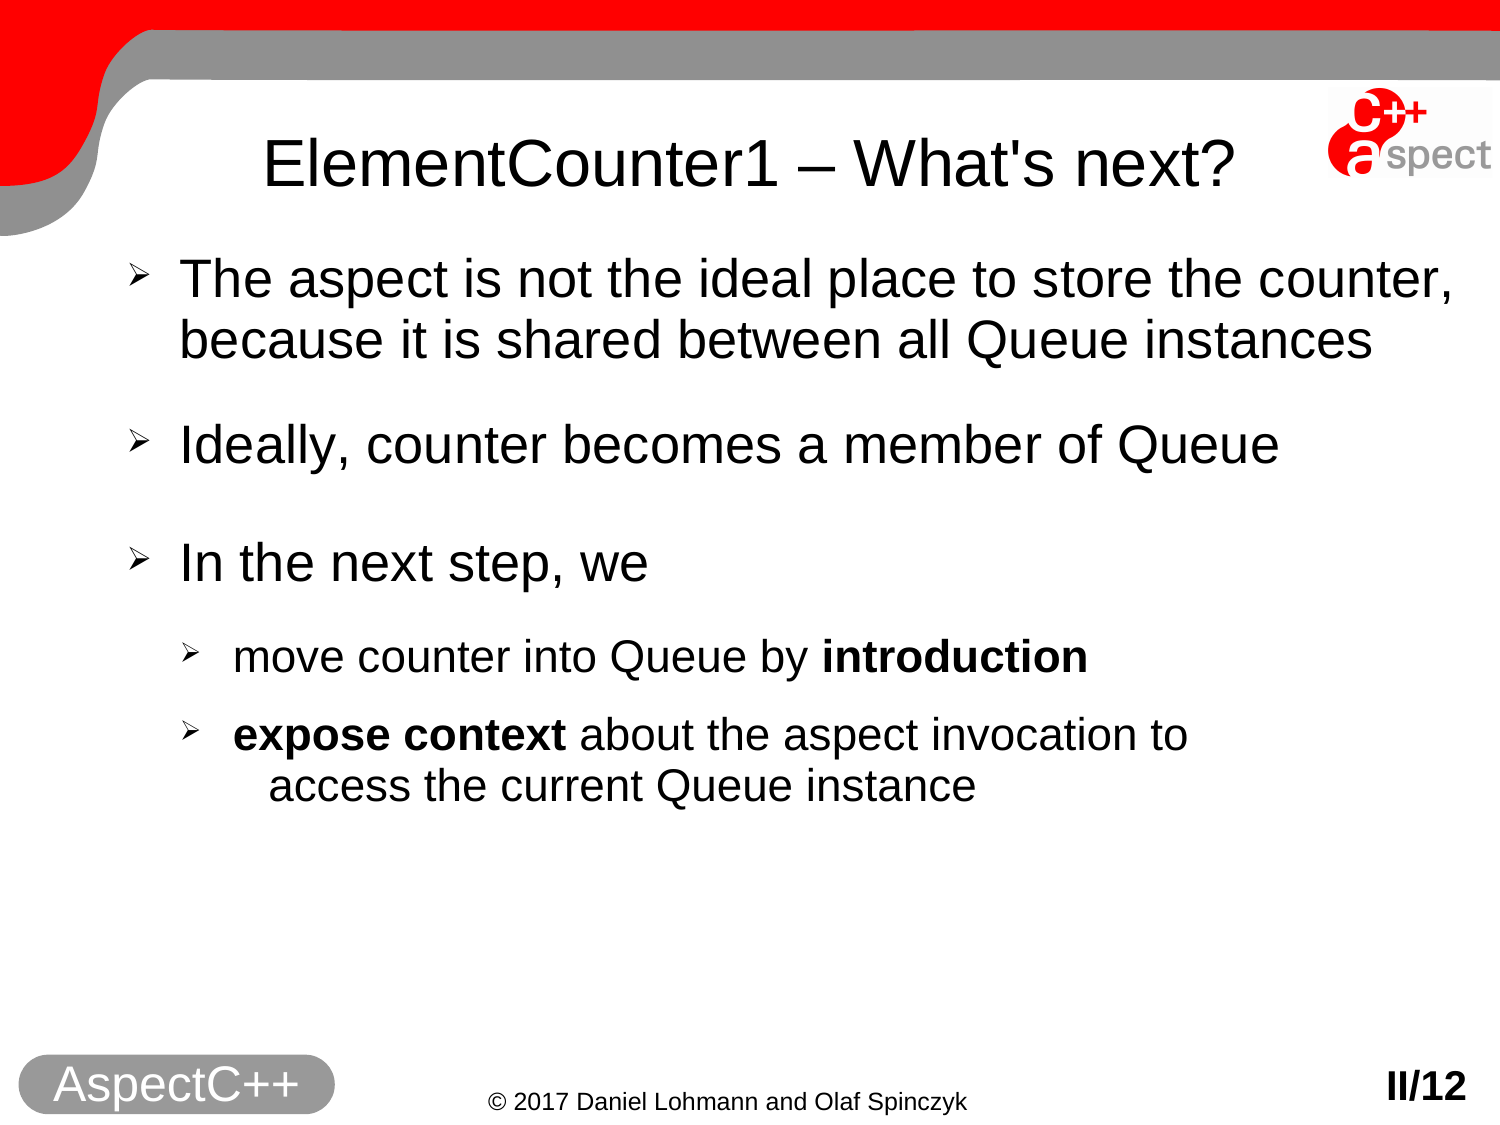

# ElementCounter1 – What's next?
The aspect is not the ideal place to store the counter, because it is shared between all Queue instances
Ideally, counter becomes a member of Queue
In the next step, we
move counter into Queue by introduction
expose context about the aspect invocation to
access the current Queue instance